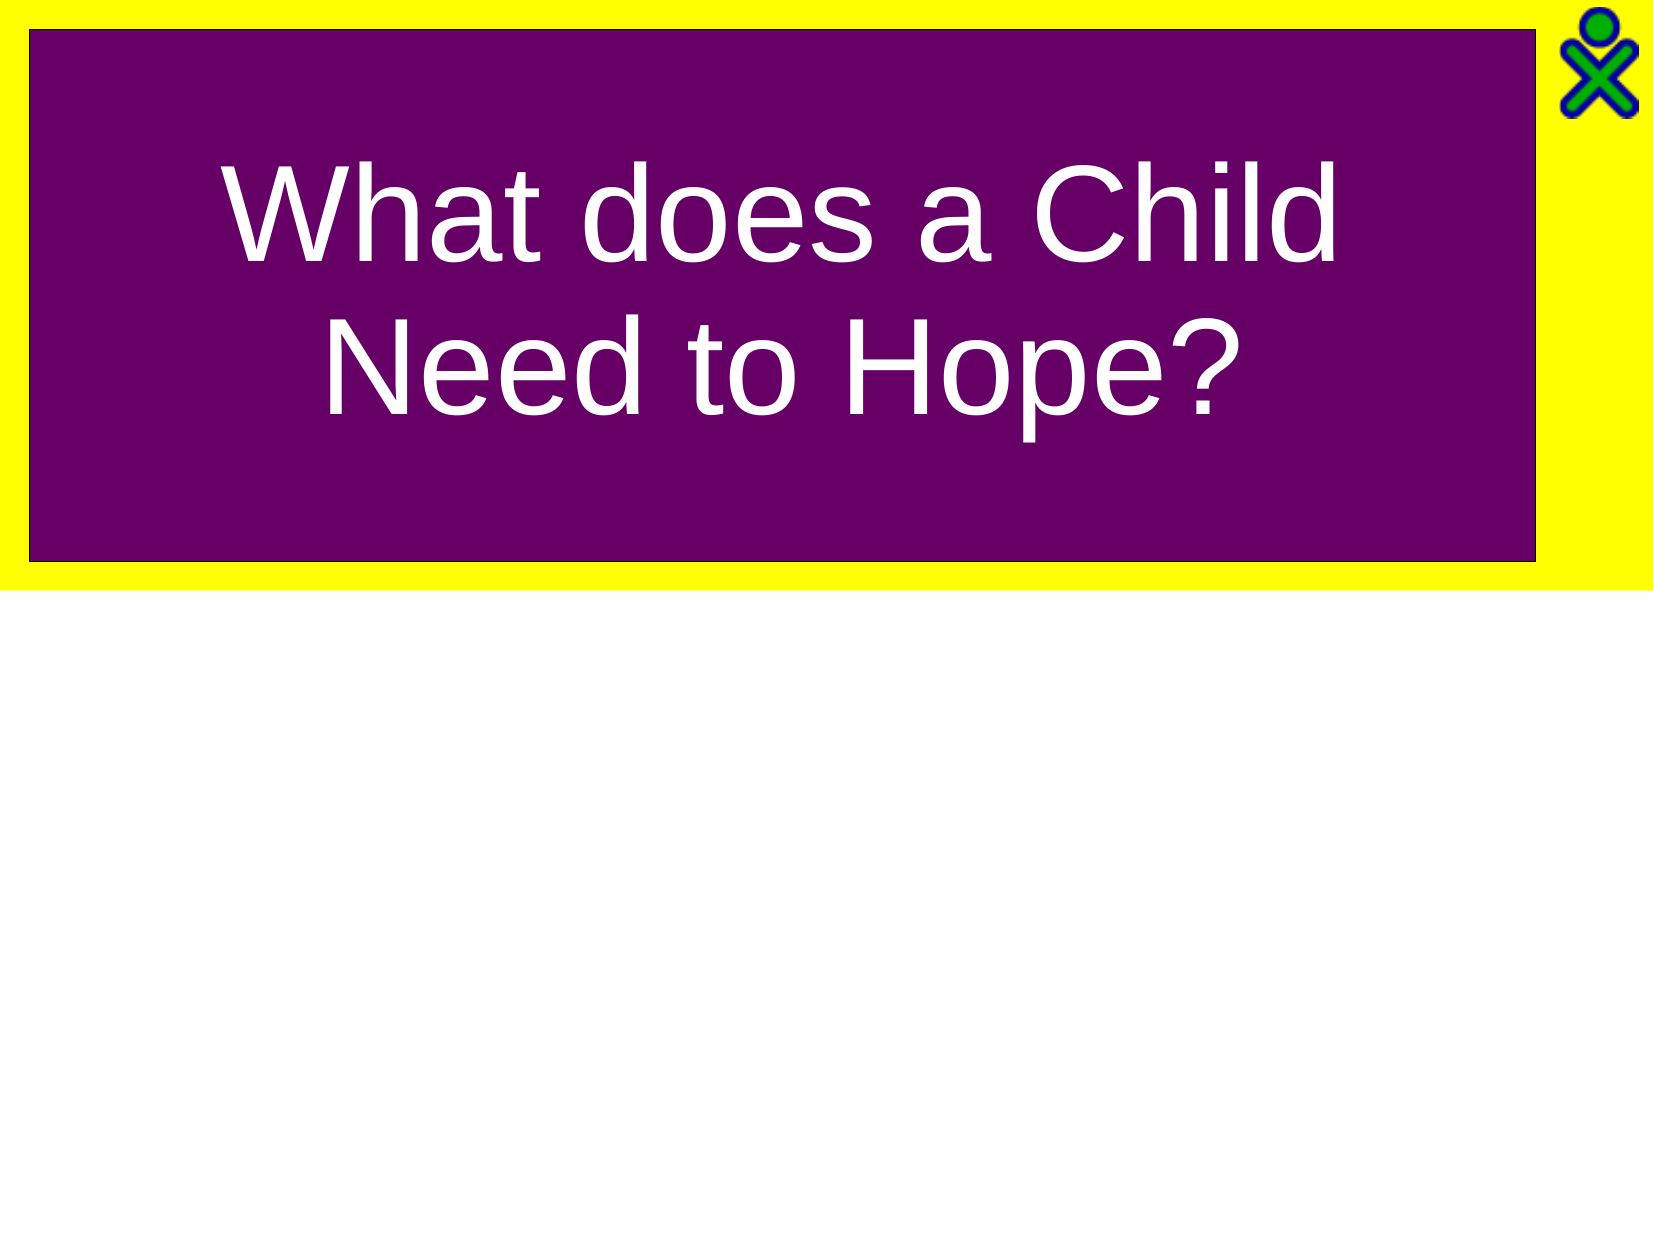

# What does a Child Need to Hope?